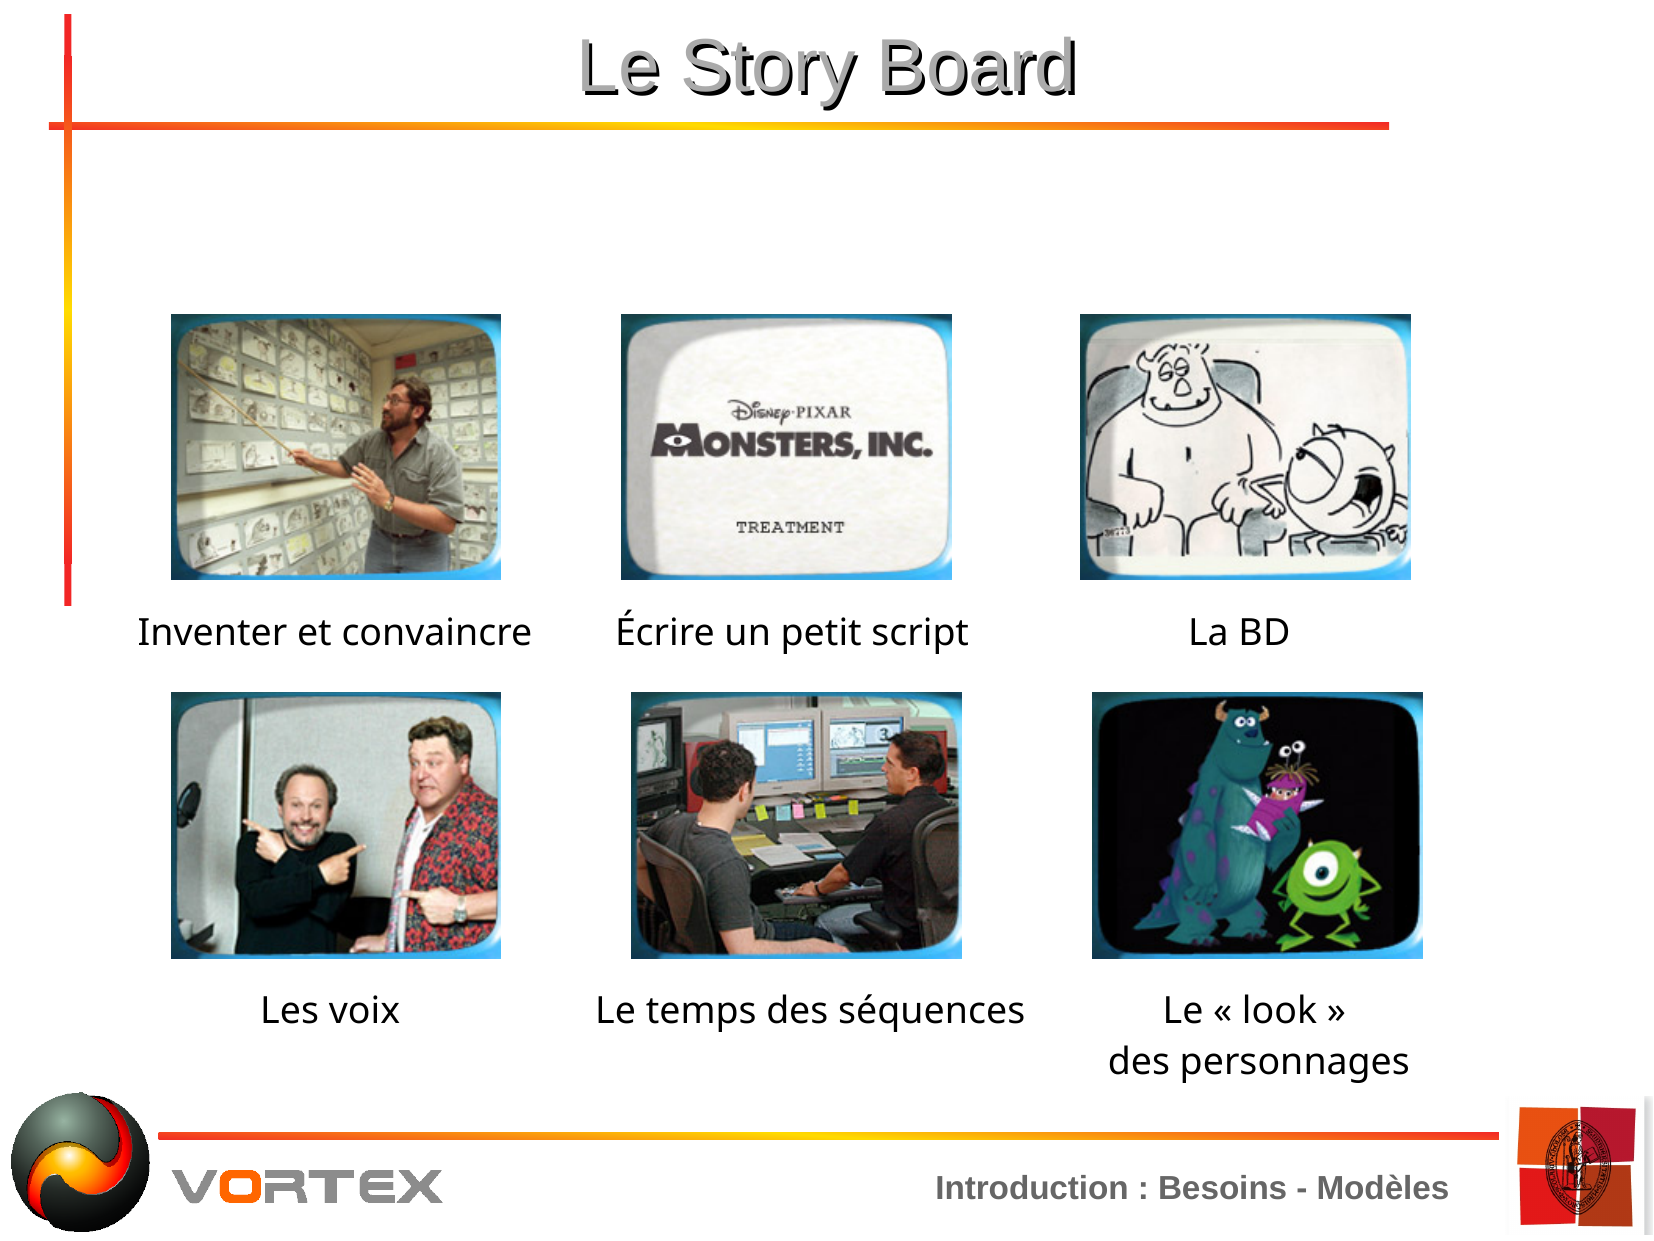

# Le Story Board
Inventer et convaincre
Écrire un petit script
La BD
Les voix
Le temps des séquences
Le « look »
des personnages